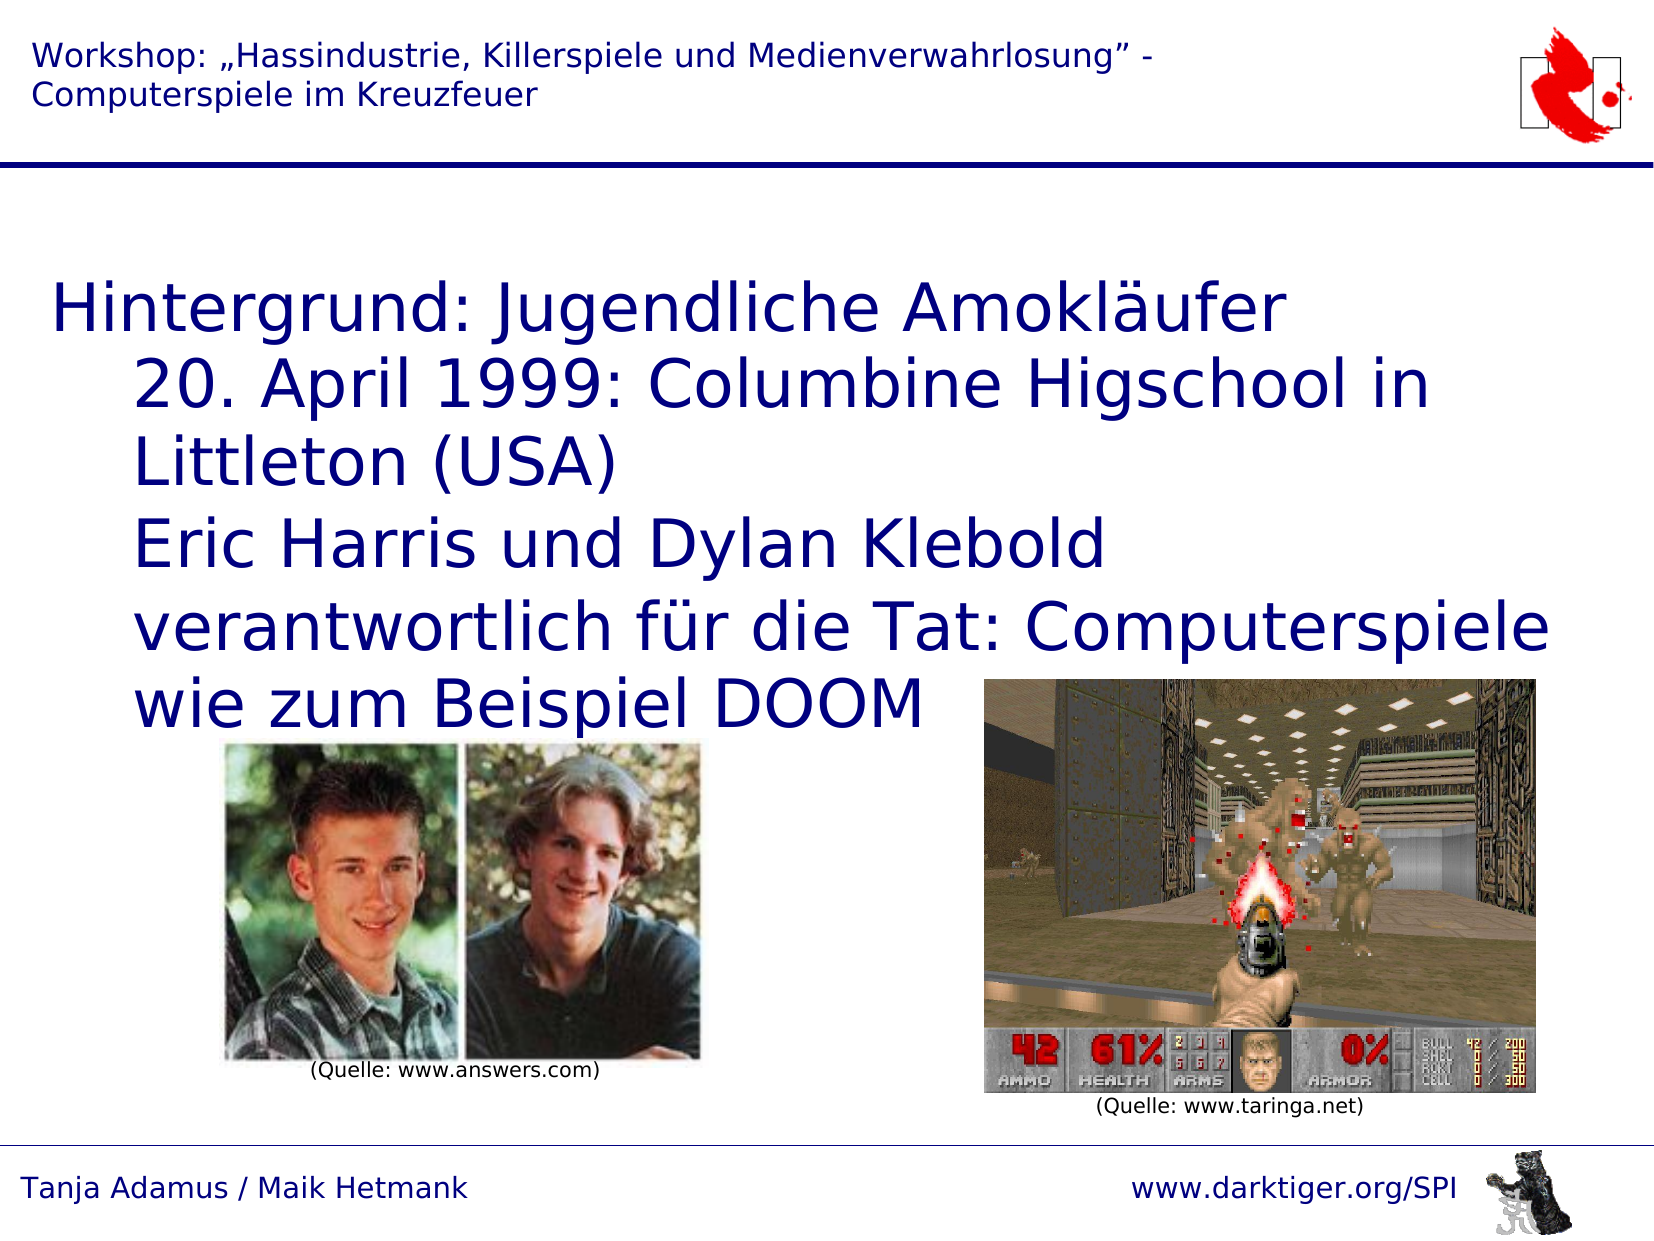

Workshop: „Hassindustrie, Killerspiele und Medienverwahrlosung” - Computerspiele im Kreuzfeuer
Hintergrund: Jugendliche Amokläufer
20. April 1999: Columbine Higschool in Littleton (USA)
Eric Harris und Dylan Klebold
verantwortlich für die Tat: Computerspiele wie zum Beispiel DOOM
(Quelle: www.answers.com)
(Quelle: www.taringa.net)